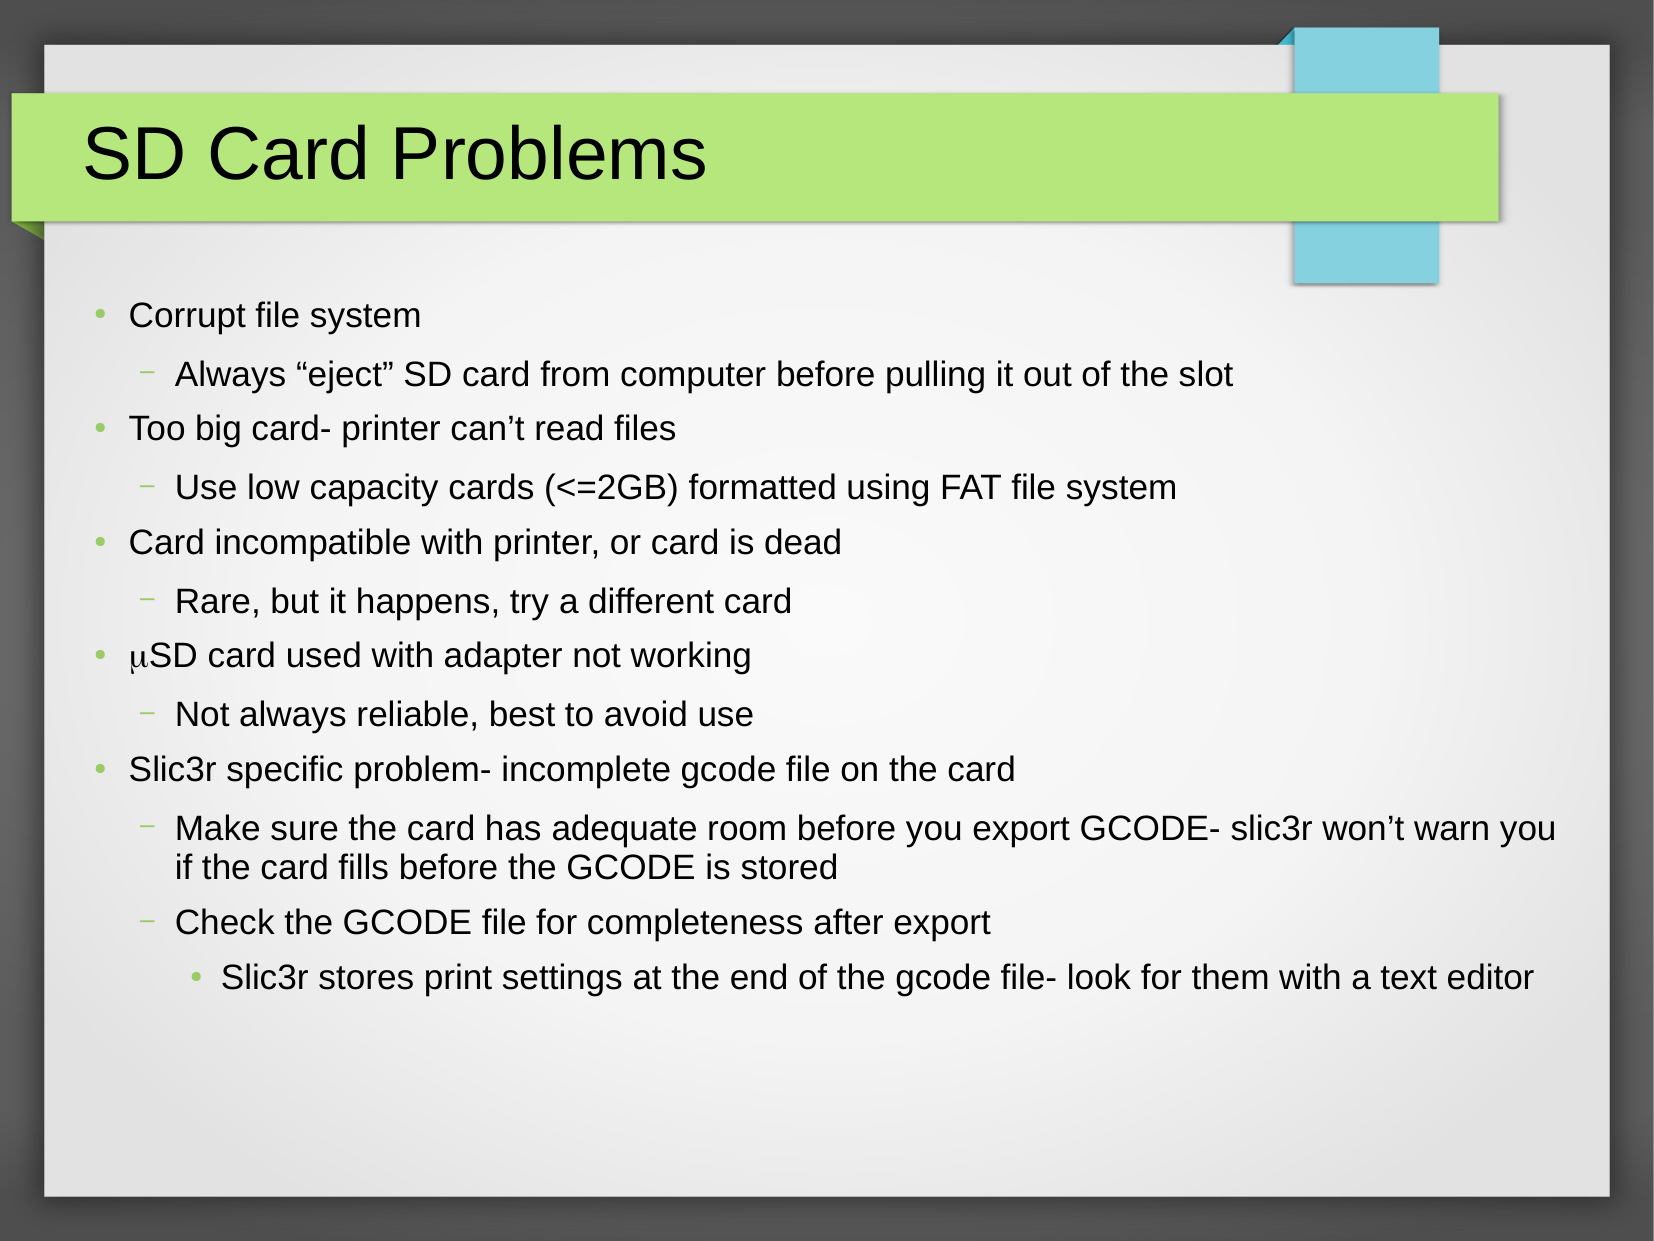

# SD Card Problems
Corrupt file system
Always “eject” SD card from computer before pulling it out of the slot
Too big card- printer can’t read files
Use low capacity cards (<=2GB) formatted using FAT file system
Card incompatible with printer, or card is dead
Rare, but it happens, try a different card
mSD card used with adapter not working
Not always reliable, best to avoid use
Slic3r specific problem- incomplete gcode file on the card
Make sure the card has adequate room before you export GCODE- slic3r won’t warn you if the card fills before the GCODE is stored
Check the GCODE file for completeness after export
Slic3r stores print settings at the end of the gcode file- look for them with a text editor